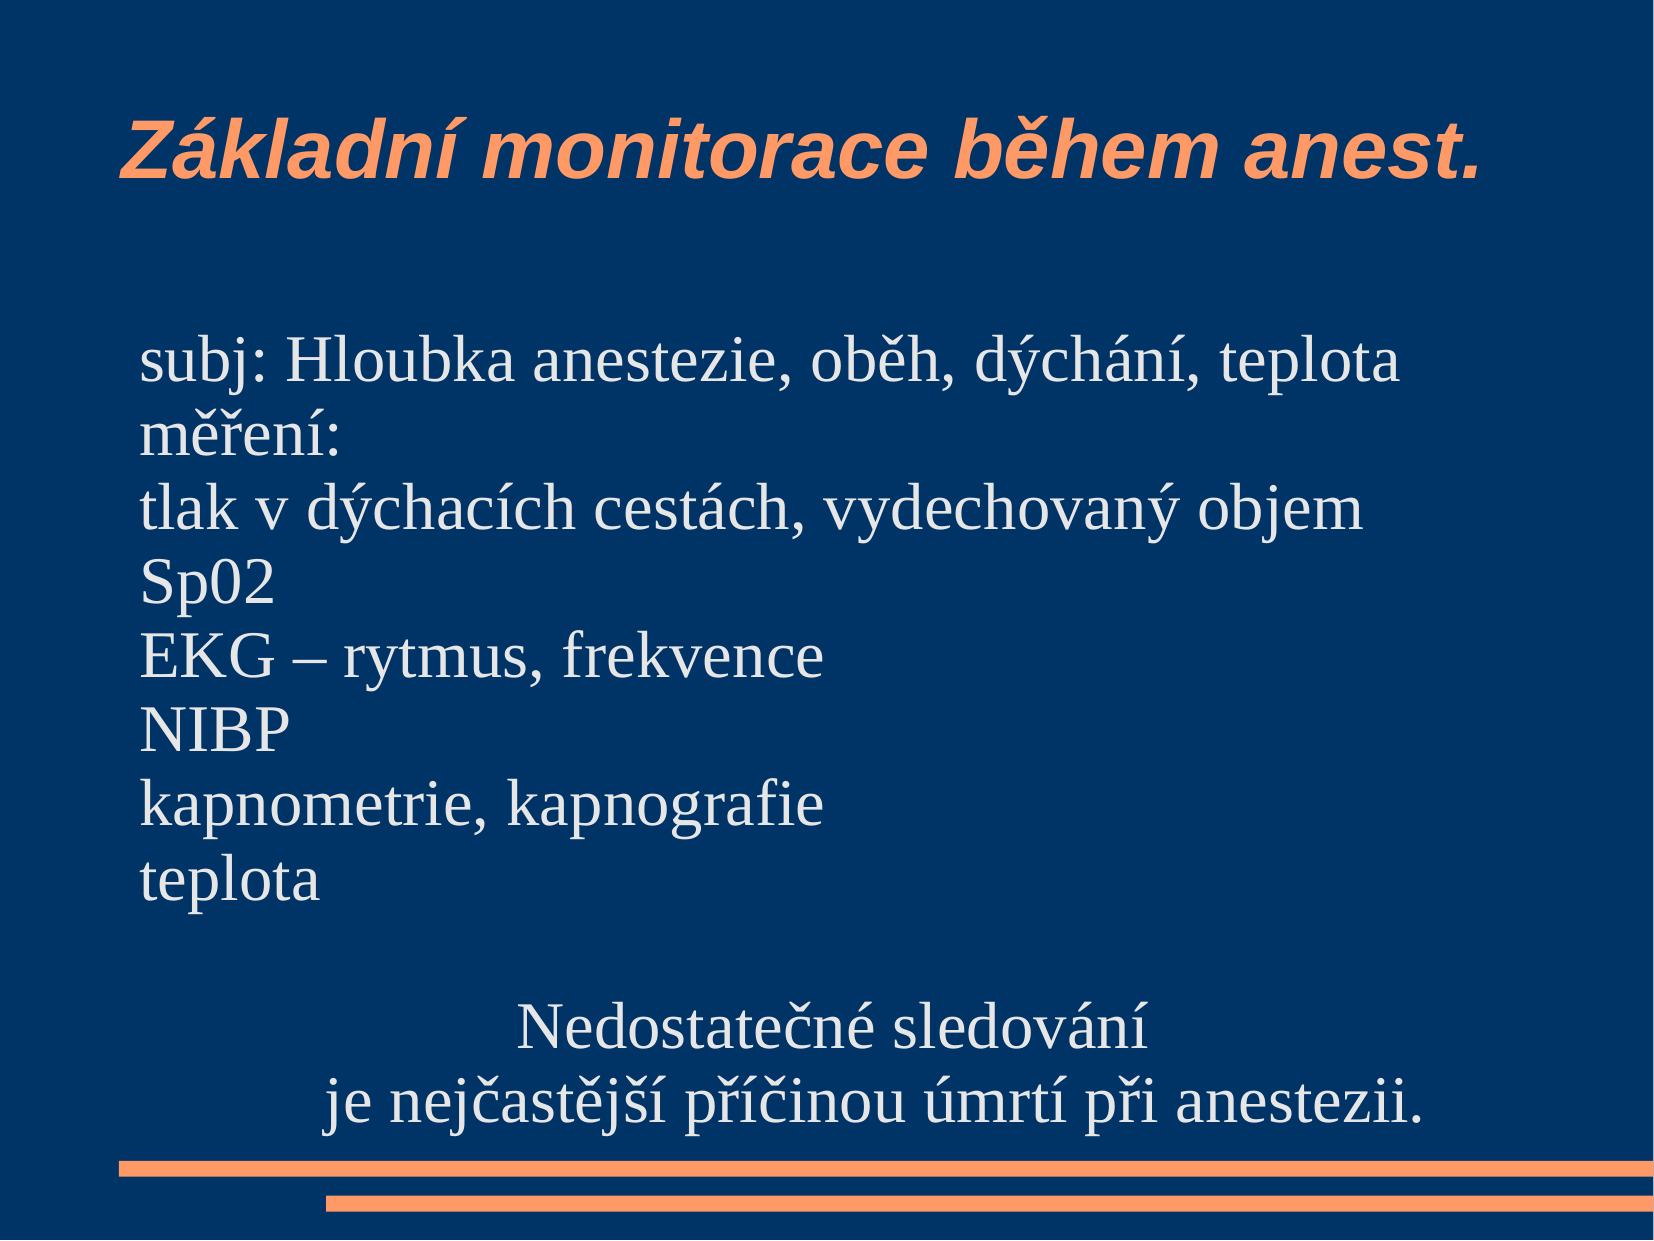

# Základní monitorace během anest.
subj: Hloubka anestezie, oběh, dýchání, teplota
měření:
tlak v dýchacích cestách, vydechovaný objem
Sp02
EKG – rytmus, frekvence
NIBP
kapnometrie, kapnografie
teplota
Nedostatečné sledování
je nejčastější příčinou úmrtí při anestezii.